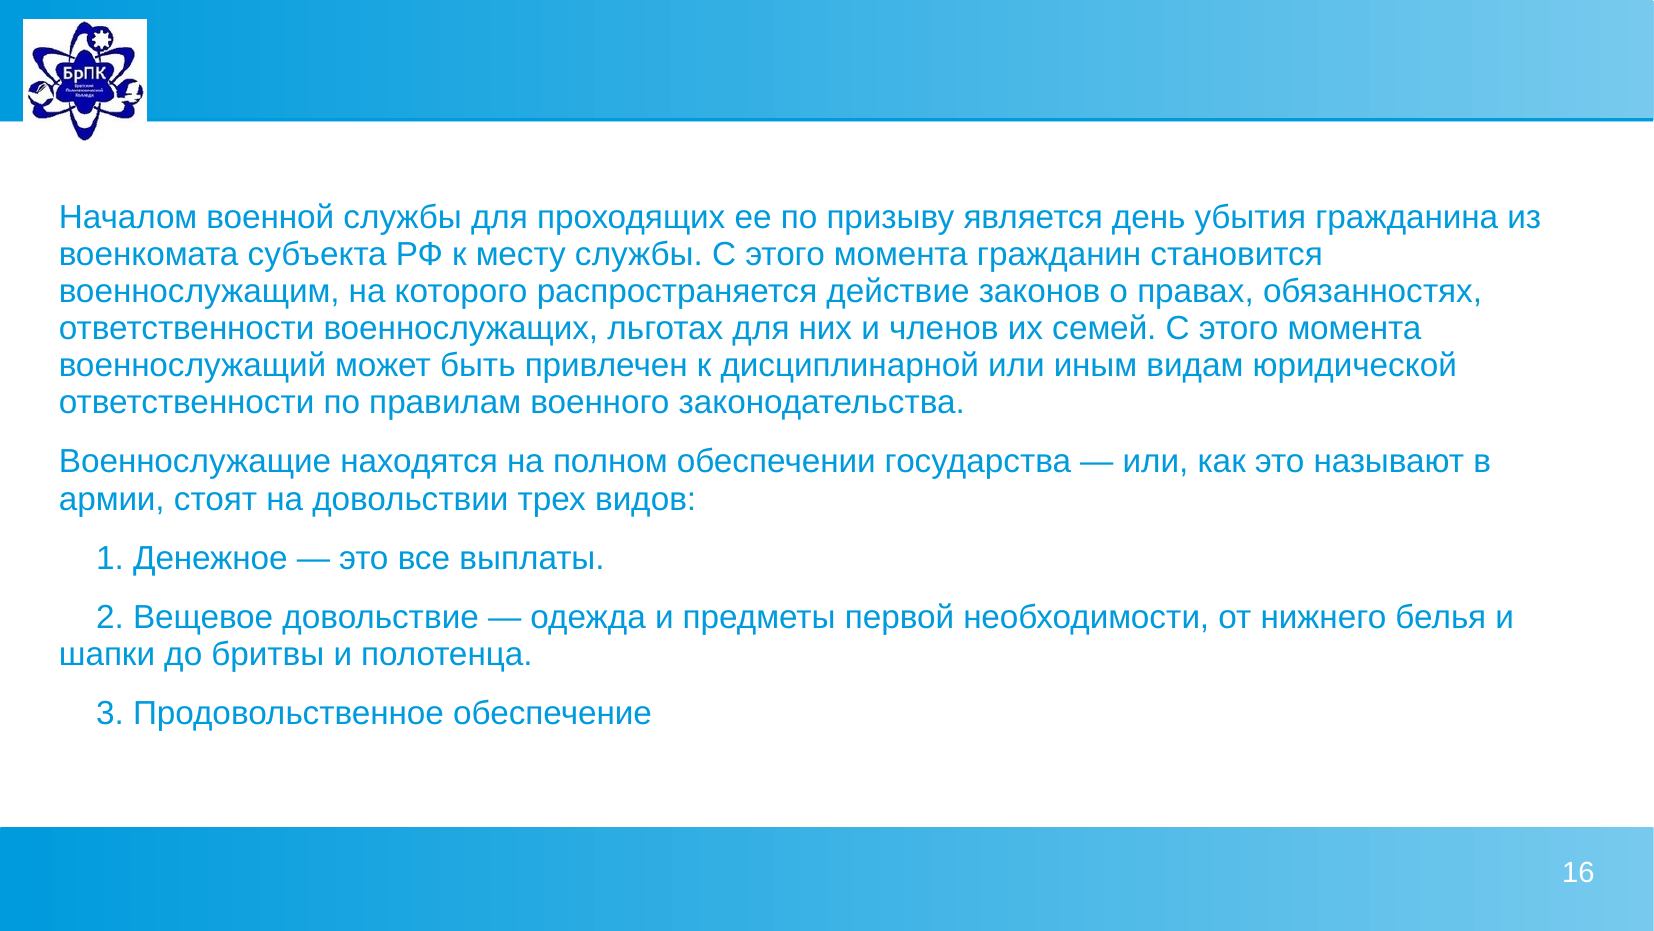

# Началом военной службы для проходящих ее по призыву является день убытия гражданина из военкомата субъекта РФ к месту службы. С этого момента гражданин становится военнослужащим, на которого распространяется действие законов о правах, обязанностях, ответственности военнослужащих, льготах для них и членов их семей. С этого момента военнослужащий может быть привлечен к дисциплинарной или иным видам юридической ответственности по правилам военного законодательства.
Военнослужащие находятся на полном обеспечении государства — или, как это называют в армии, стоят на довольствии трех видов:
 1. Денежное — это все выплаты.
 2. Вещевое довольствие — одежда и предметы первой необходимости, от нижнего белья и шапки до бритвы и полотенца.
 3. Продовольственное обеспечение
16